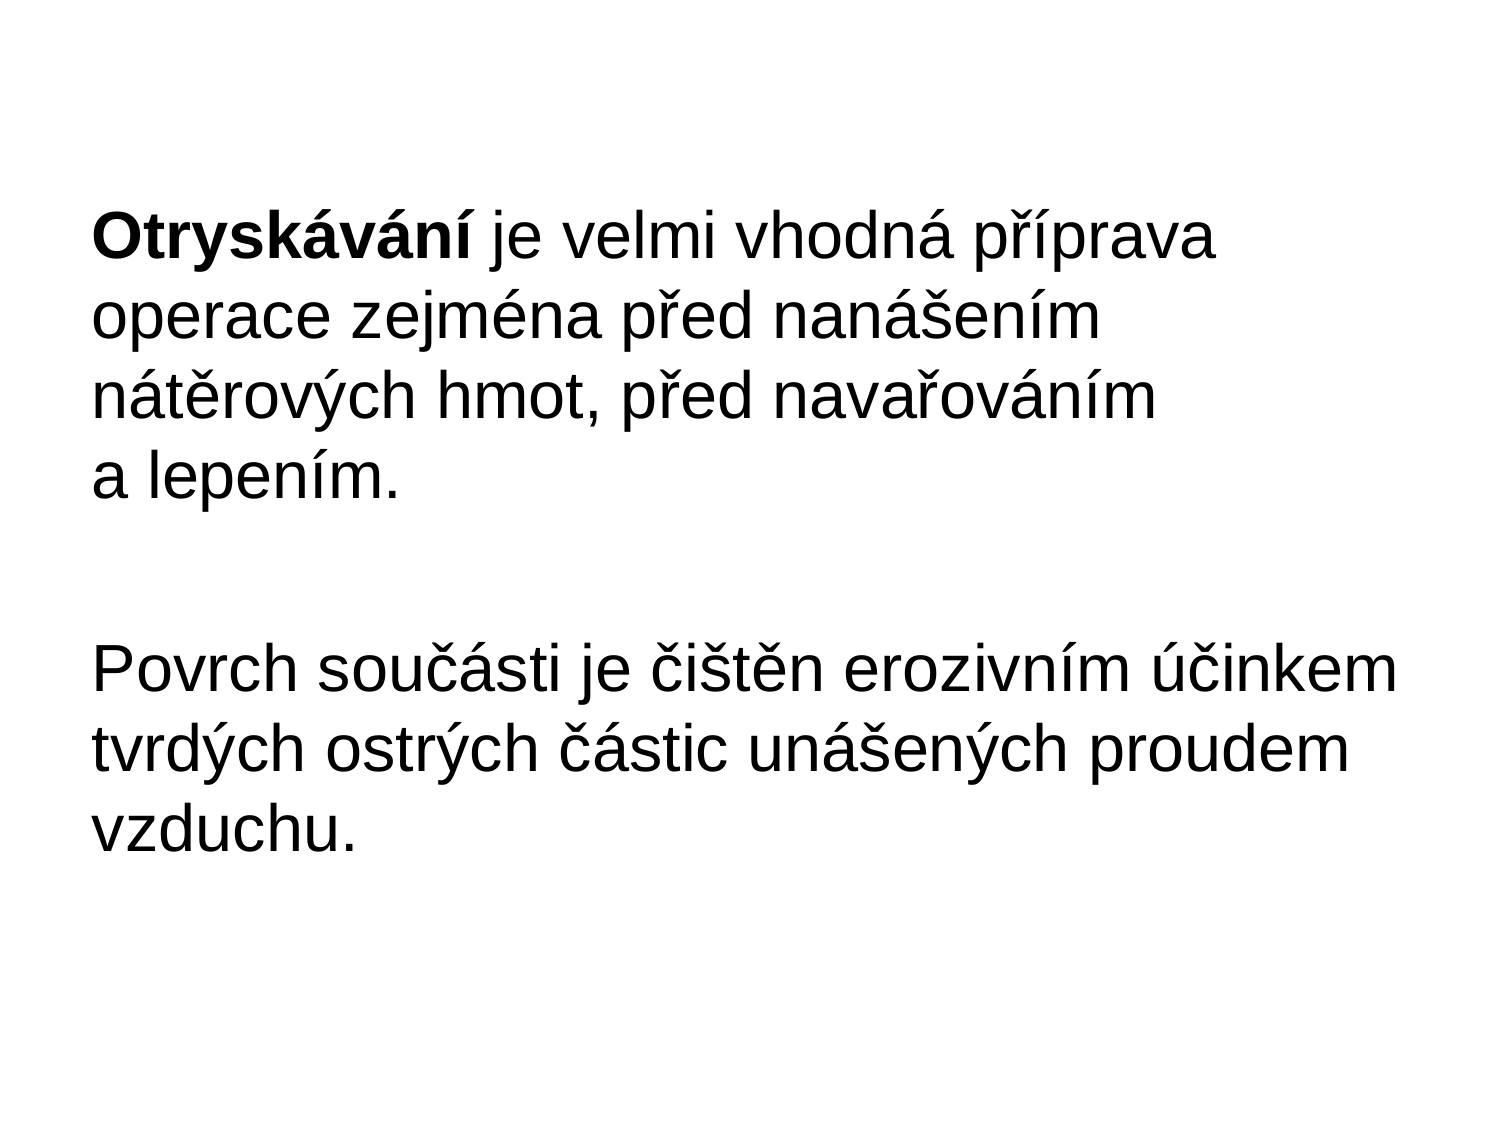

# Otryskávání je velmi vhodná příprava operace zejména před nanášením nátěrových hmot, před navařováním a lepením.
Povrch součásti je čištěn erozivním účinkem tvrdých ostrých částic unášených proudem vzduchu.